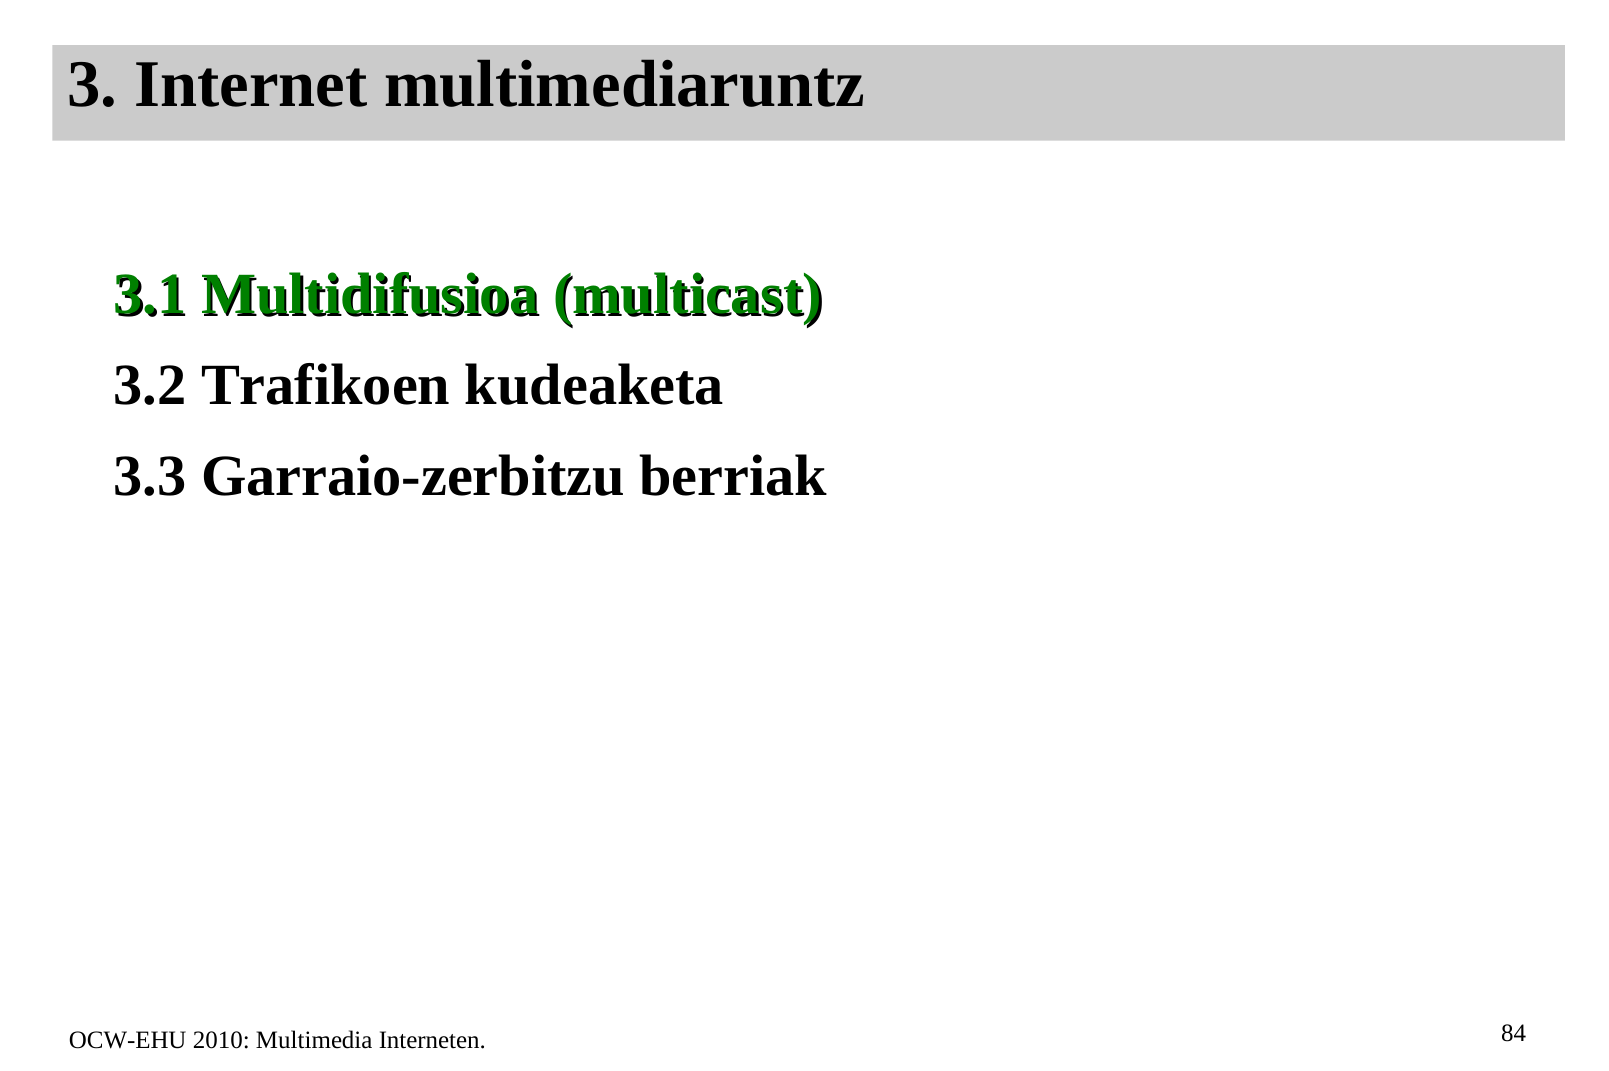

# 3. Internet multimediaruntz
3.1 Multidifusioa (multicast)
3.2 Trafikoen kudeaketa
3.3 Garraio-zerbitzu berriak
84